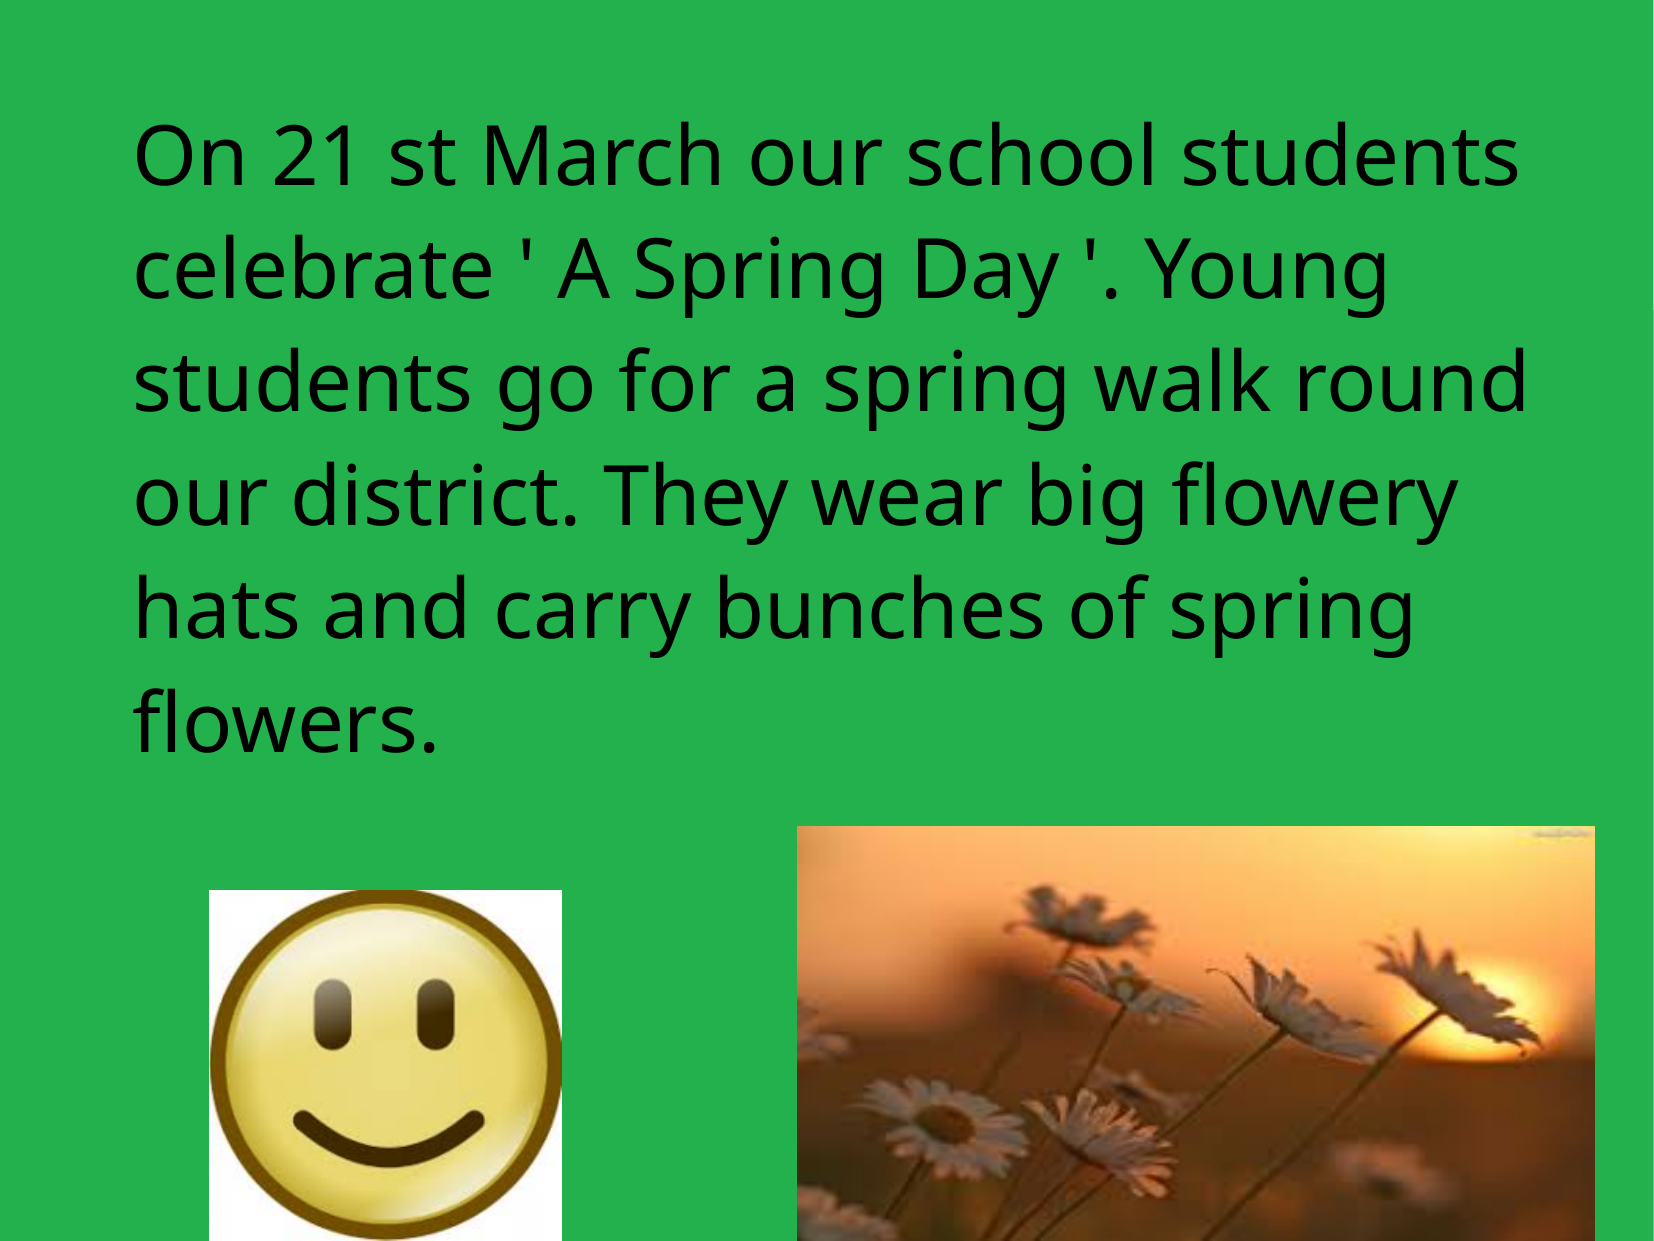

On 21 st March our school students celebrate ' A Spring Day '. Young students go for a spring walk round our district. They wear big flowery hats and carry bunches of spring flowers.